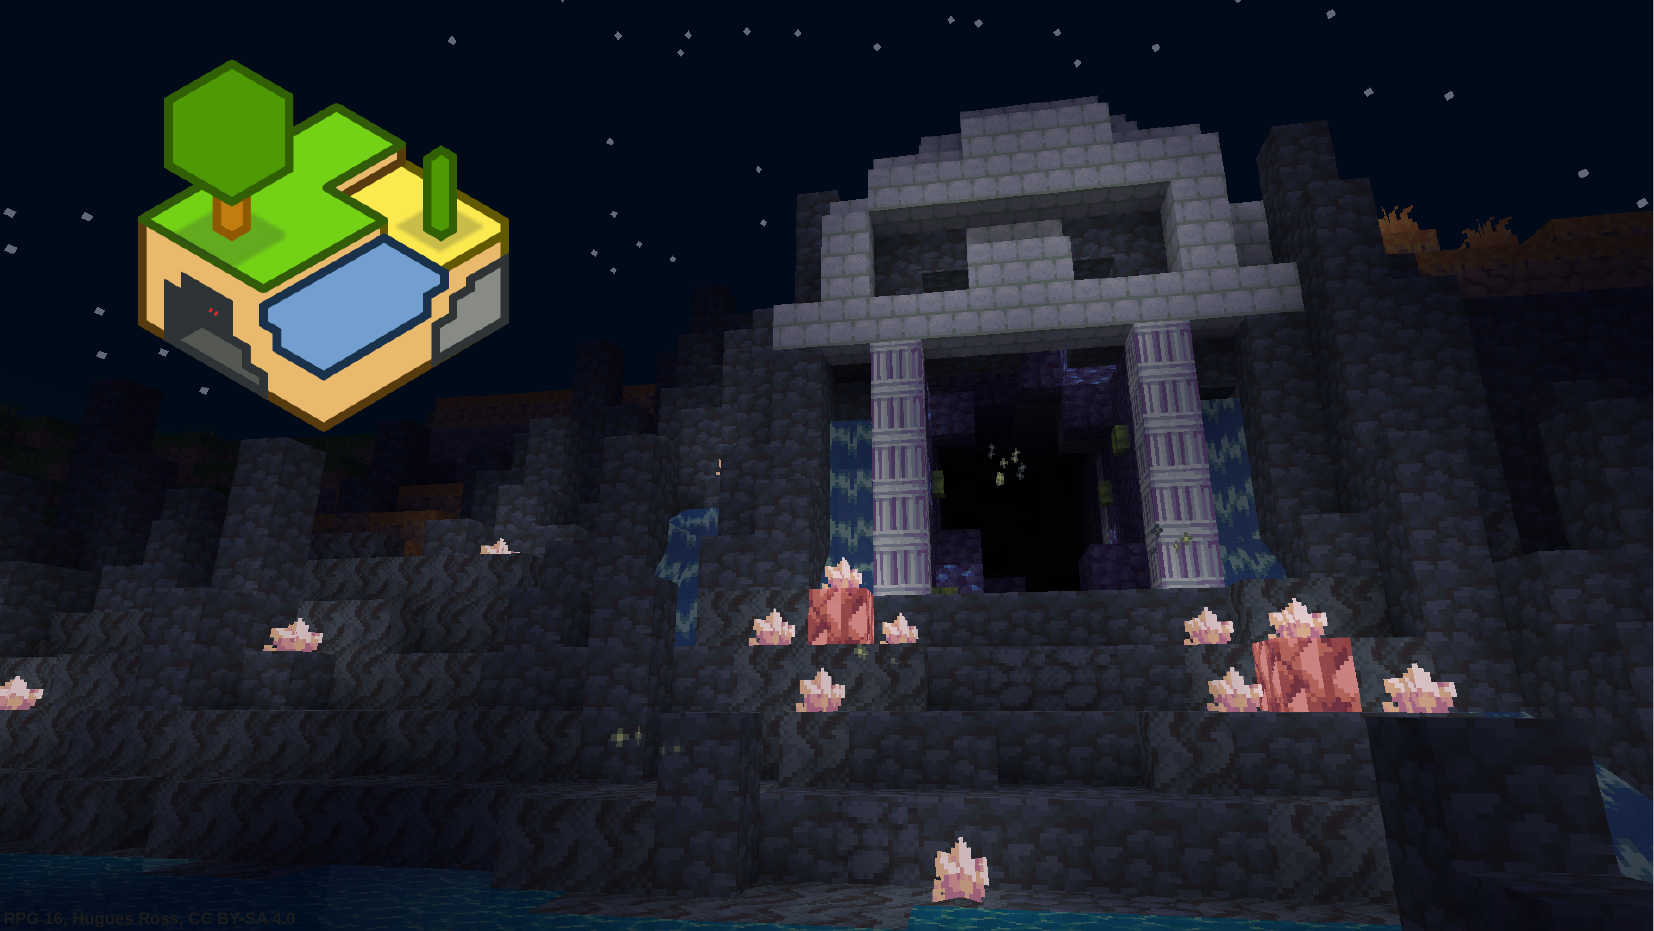

RPG 16, Hugues Ross, CC BY-SA 4.0